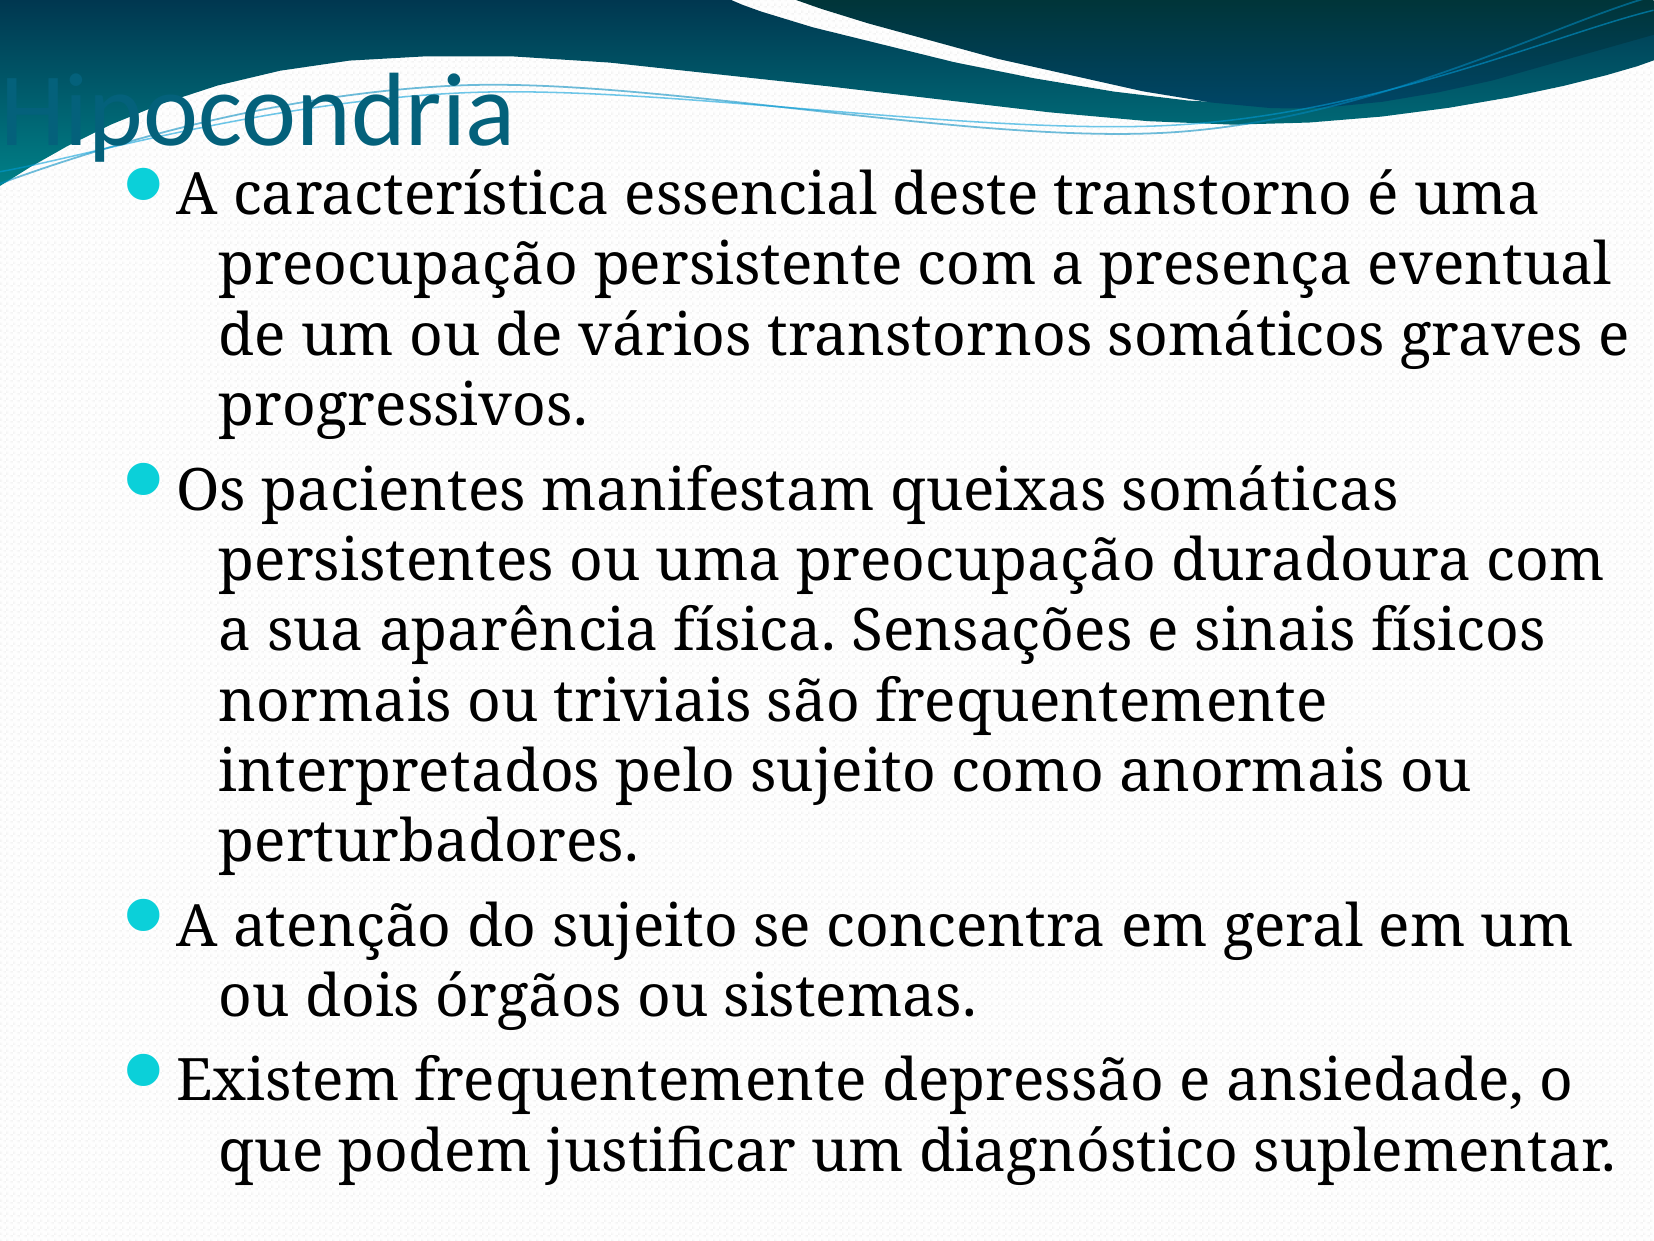

# Hipocondria
A característica essencial deste transtorno é uma preocupação persistente com a presença eventual de um ou de vários transtornos somáticos graves e progressivos.
Os pacientes manifestam queixas somáticas persistentes ou uma preocupação duradoura com a sua aparência física. Sensações e sinais físicos normais ou triviais são frequentemente interpretados pelo sujeito como anormais ou perturbadores.
A atenção do sujeito se concentra em geral em um ou dois órgãos ou sistemas.
Existem frequentemente depressão e ansiedade, o que podem justificar um diagnóstico suplementar.